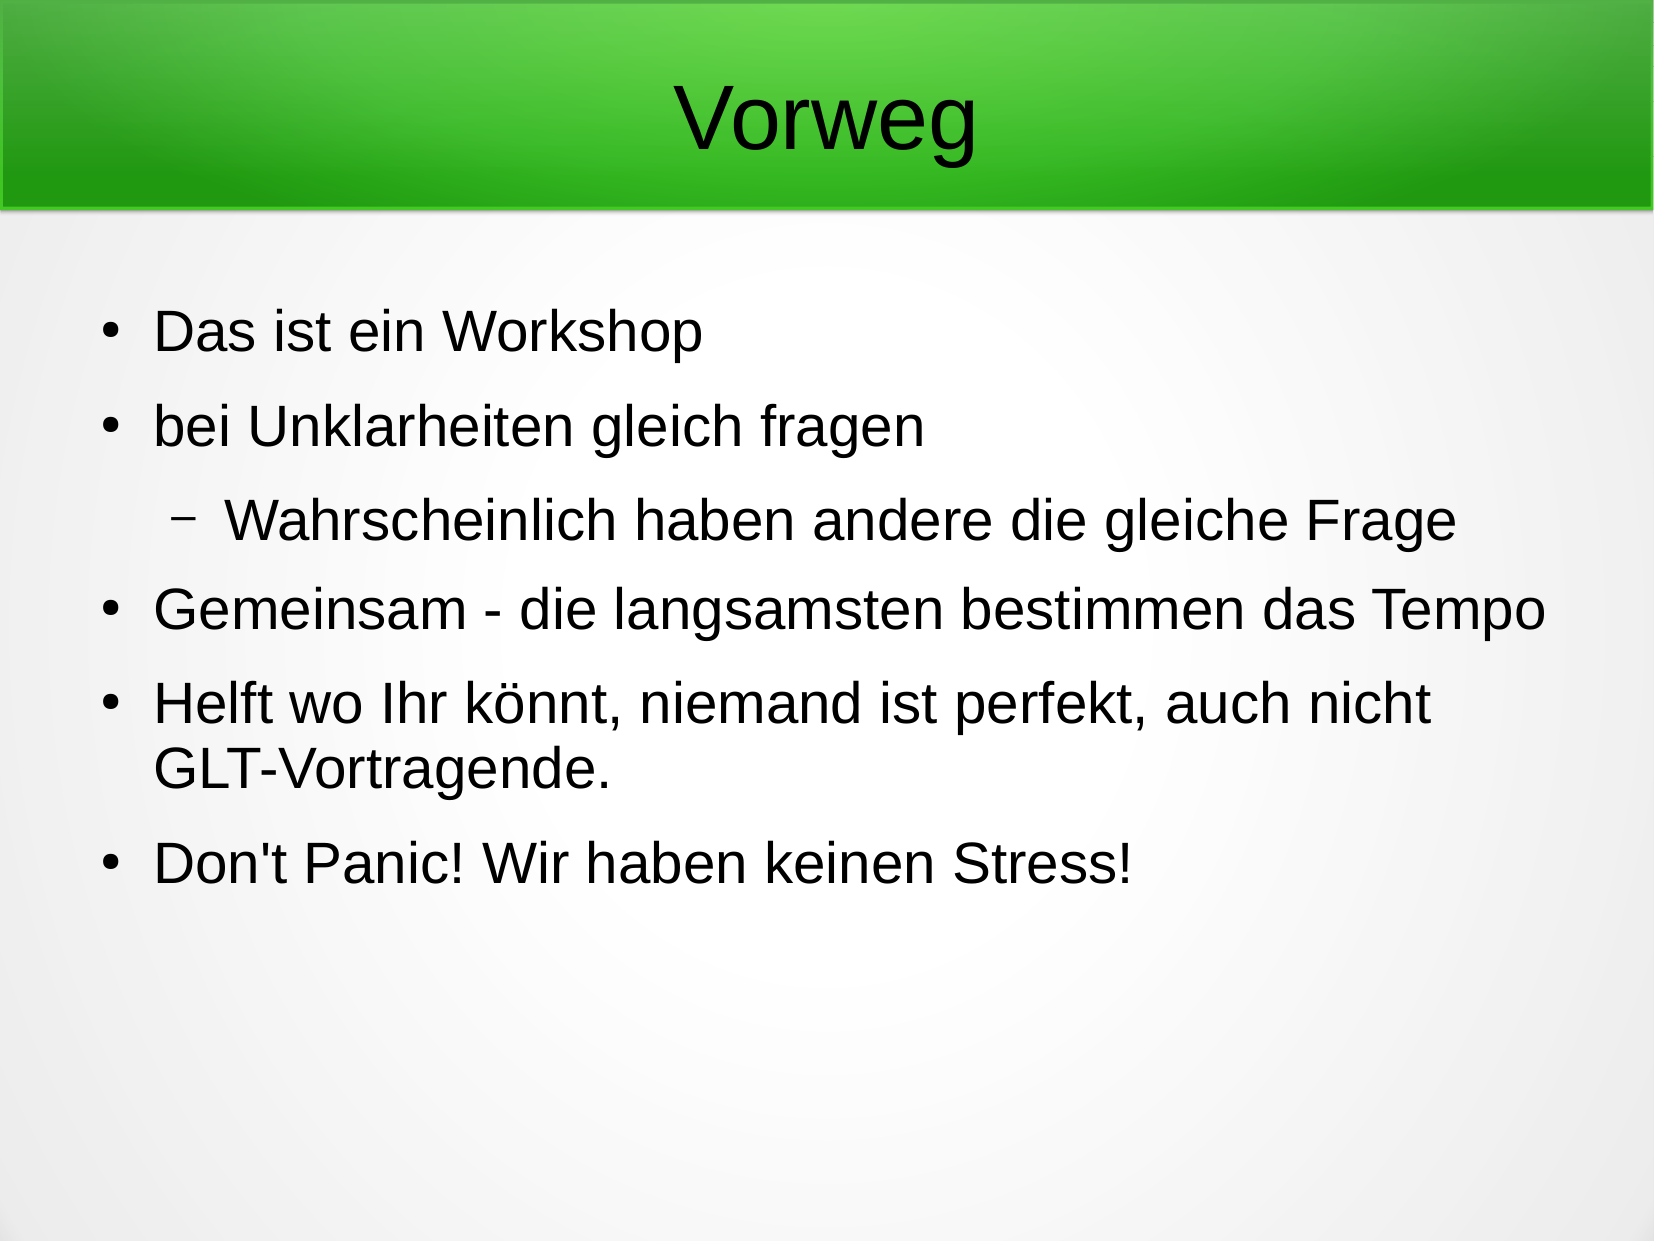

# Vorweg
Das ist ein Workshop
bei Unklarheiten gleich fragen
Wahrscheinlich haben andere die gleiche Frage
Gemeinsam - die langsamsten bestimmen das Tempo
Helft wo Ihr könnt, niemand ist perfekt, auch nicht GLT-Vortragende.
Don't Panic! Wir haben keinen Stress!